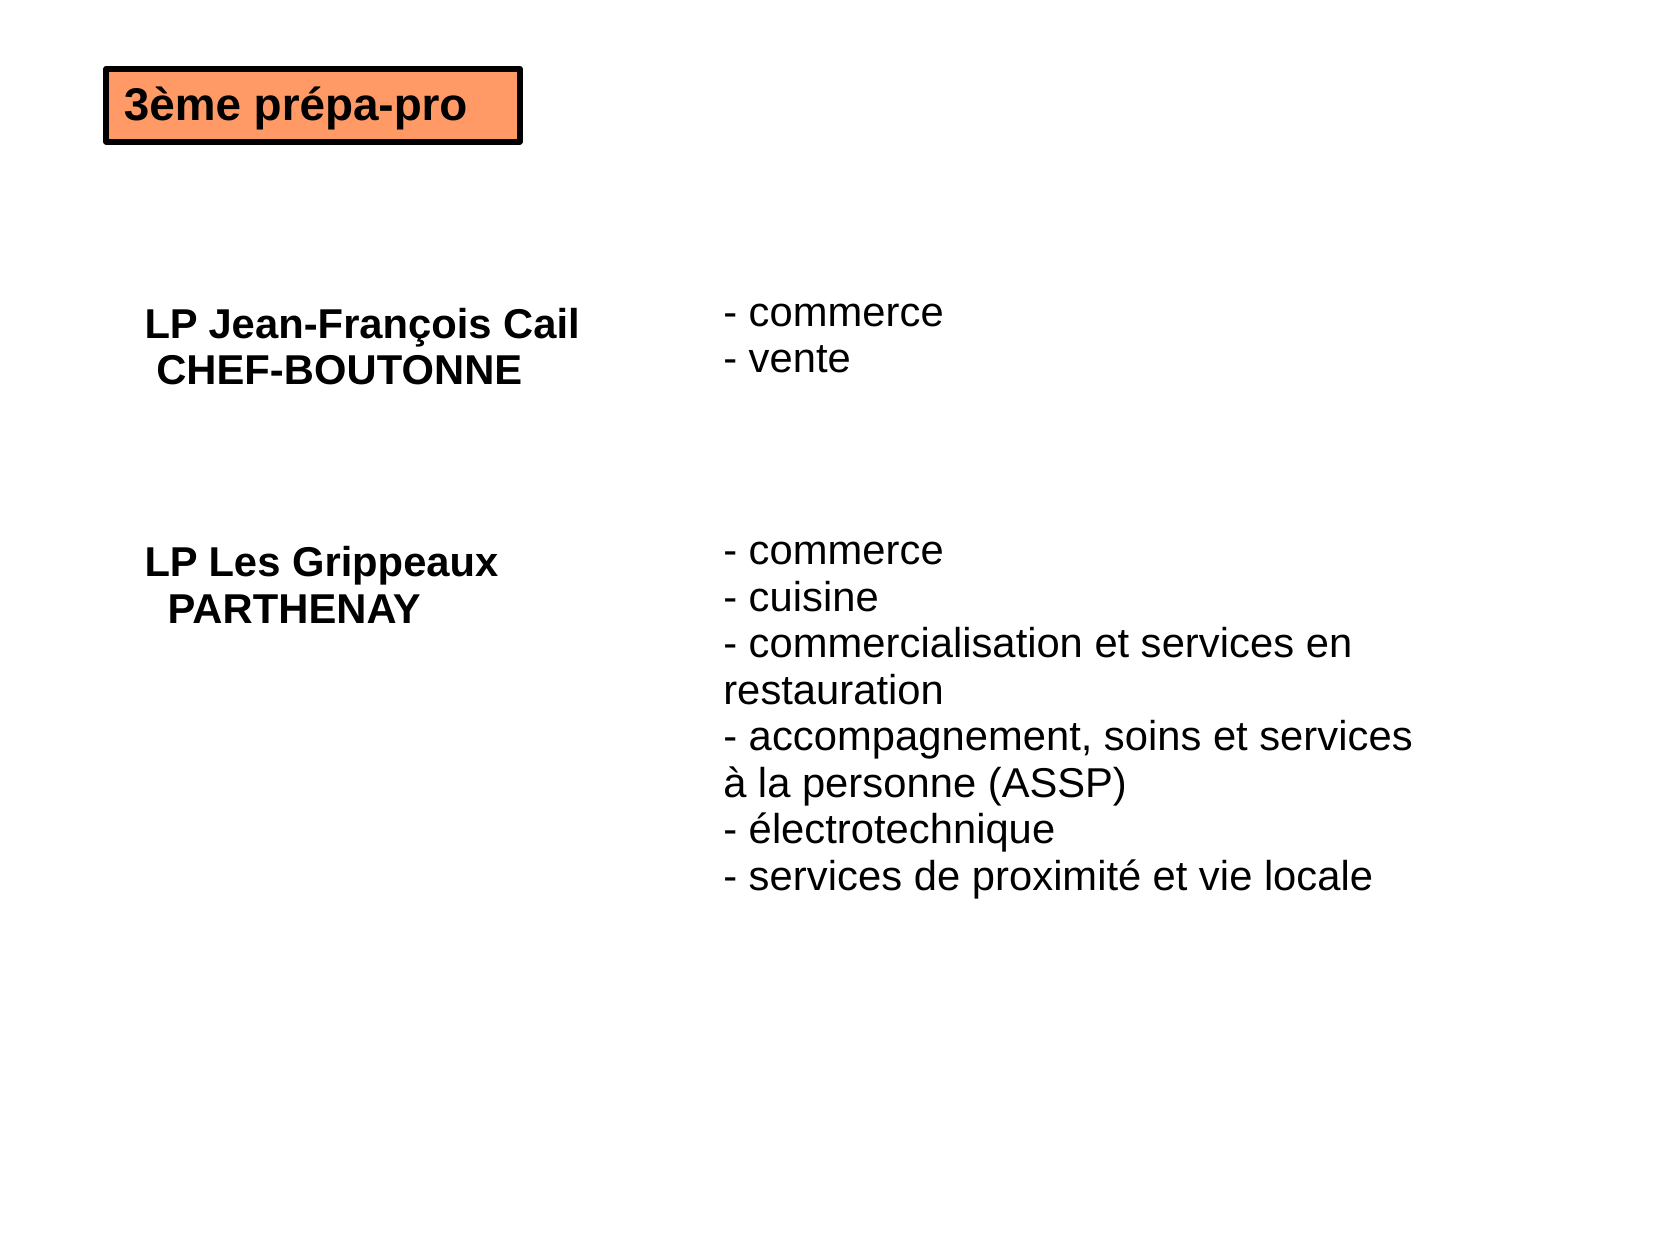

3ème prépa-pro
- commerce
- vente
LP Jean-François Cail
 CHEF-BOUTONNE
- commerce
- cuisine
- commercialisation et services en restauration
- accompagnement, soins et services à la personne (ASSP)
- électrotechnique
- services de proximité et vie locale
LP Les Grippeaux
 PARTHENAY